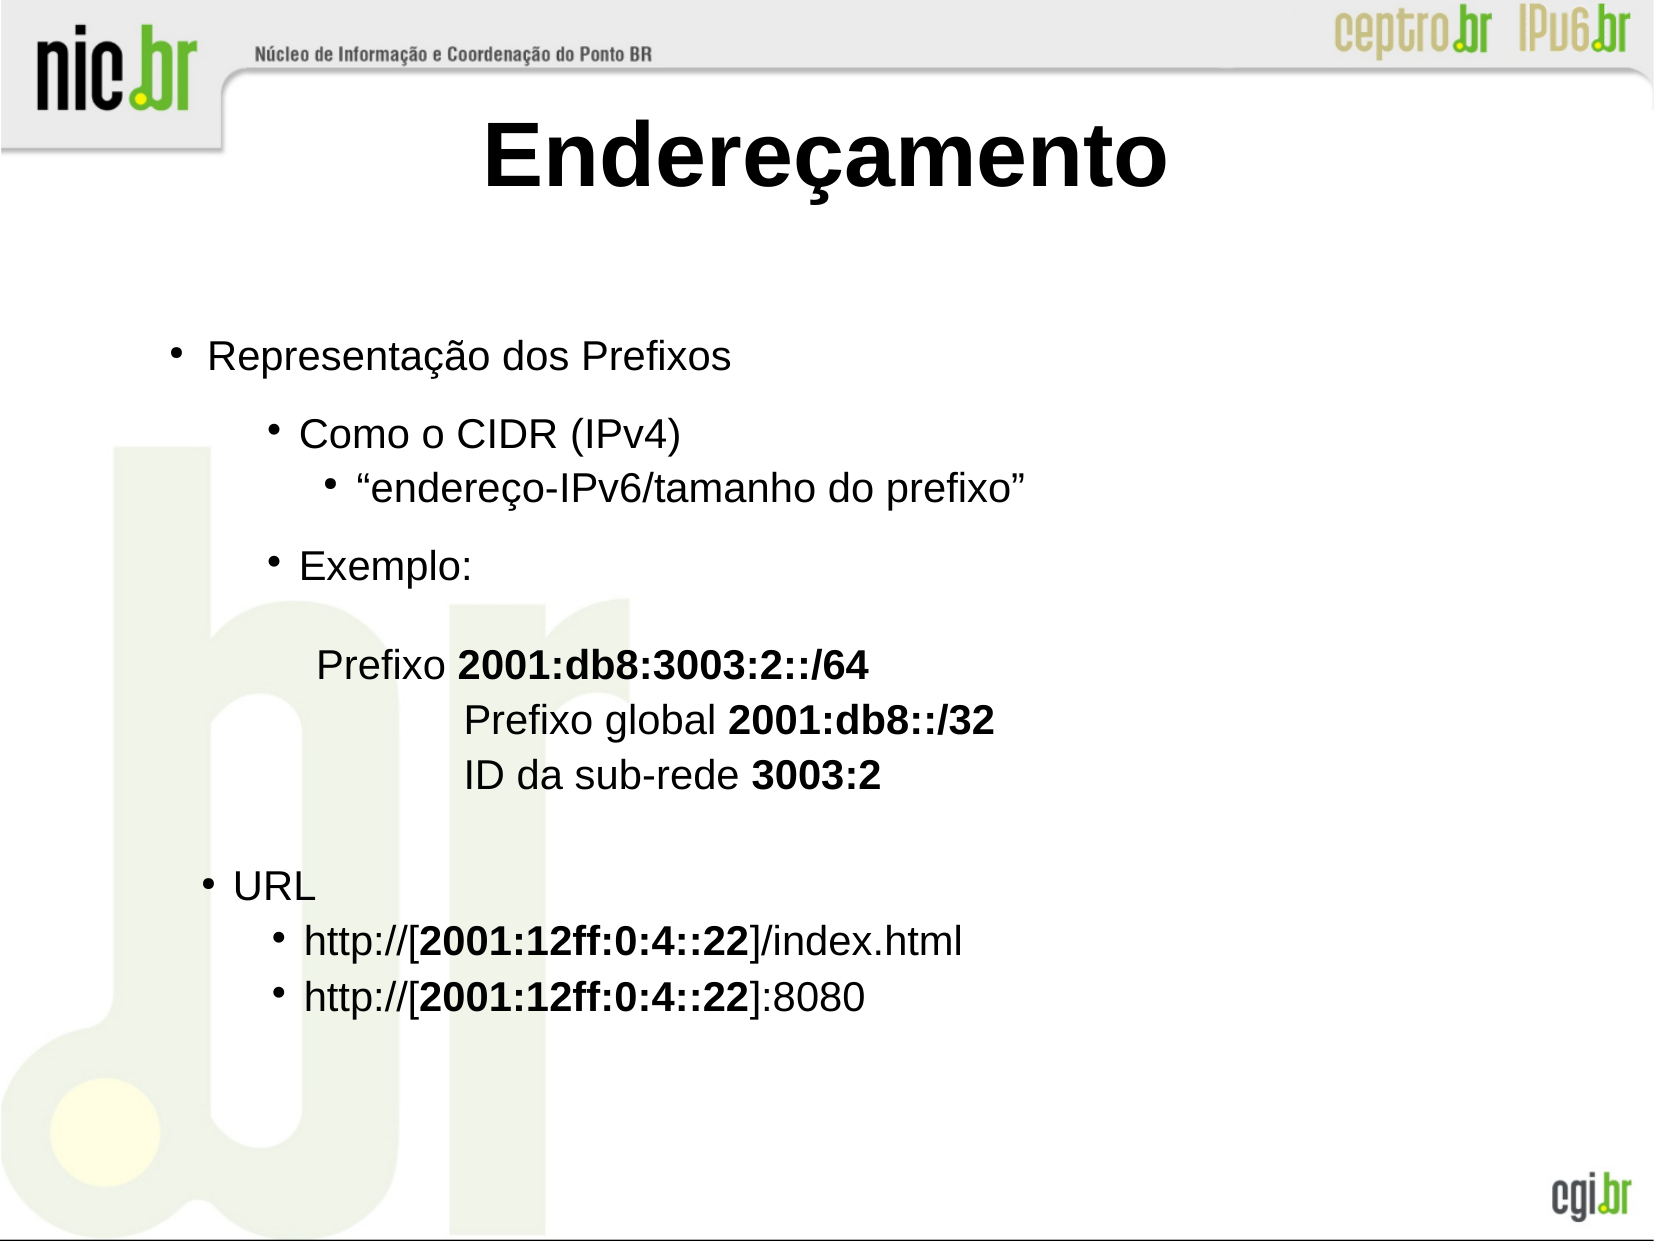

Endereçamento
 Representação dos Prefixos
Como o CIDR (IPv4)‏
“endereço-IPv6/tamanho do prefixo”
Exemplo:
	Prefixo 2001:db8:3003:2::/64
			Prefixo global 2001:db8::/32
			ID da sub-rede 3003:2
URL
http://[2001:12ff:0:4::22]/index.html
http://[2001:12ff:0:4::22]:8080